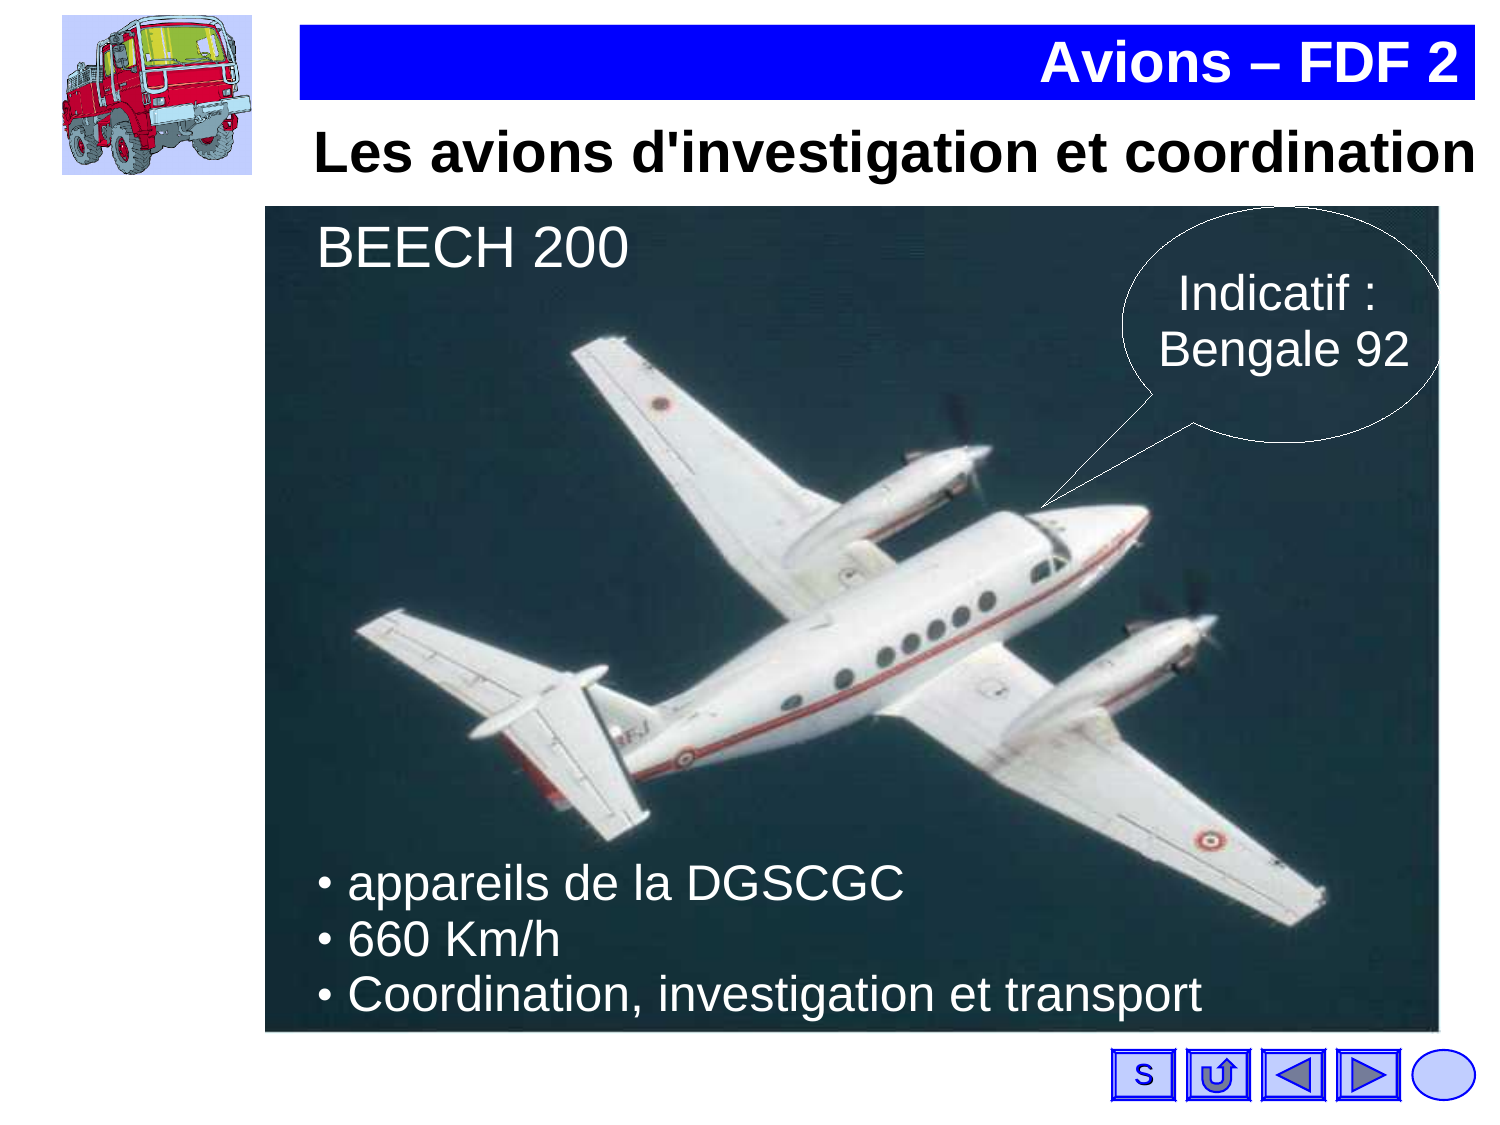

Avions – FDF 2
Les avions d'investigation et coordination
BEECH 200
Indicatif :
Bengale 92
 appareils de la DGSCGC
 660 Km/h
 Coordination, investigation et transport